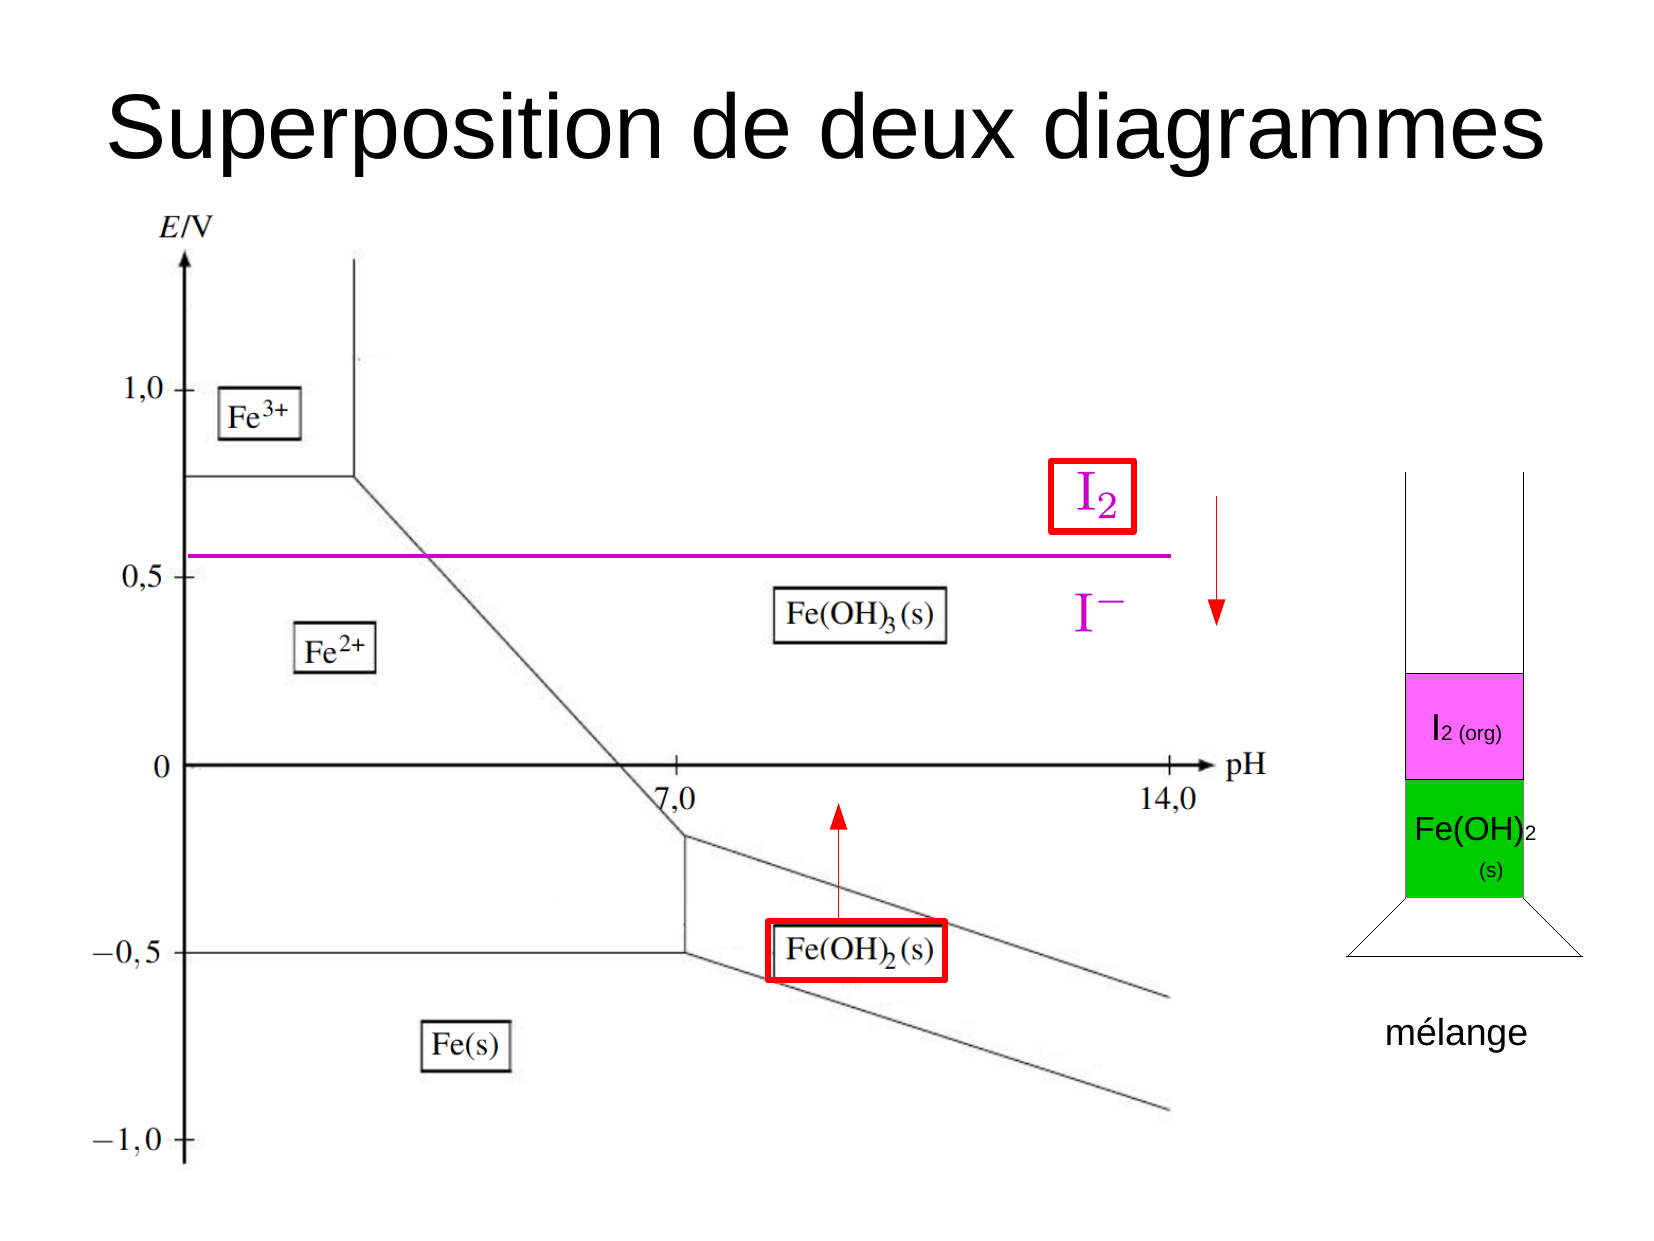

# Superposition de deux diagrammes
 I2 (org)
Fe(OH)2
 (s)
mélange